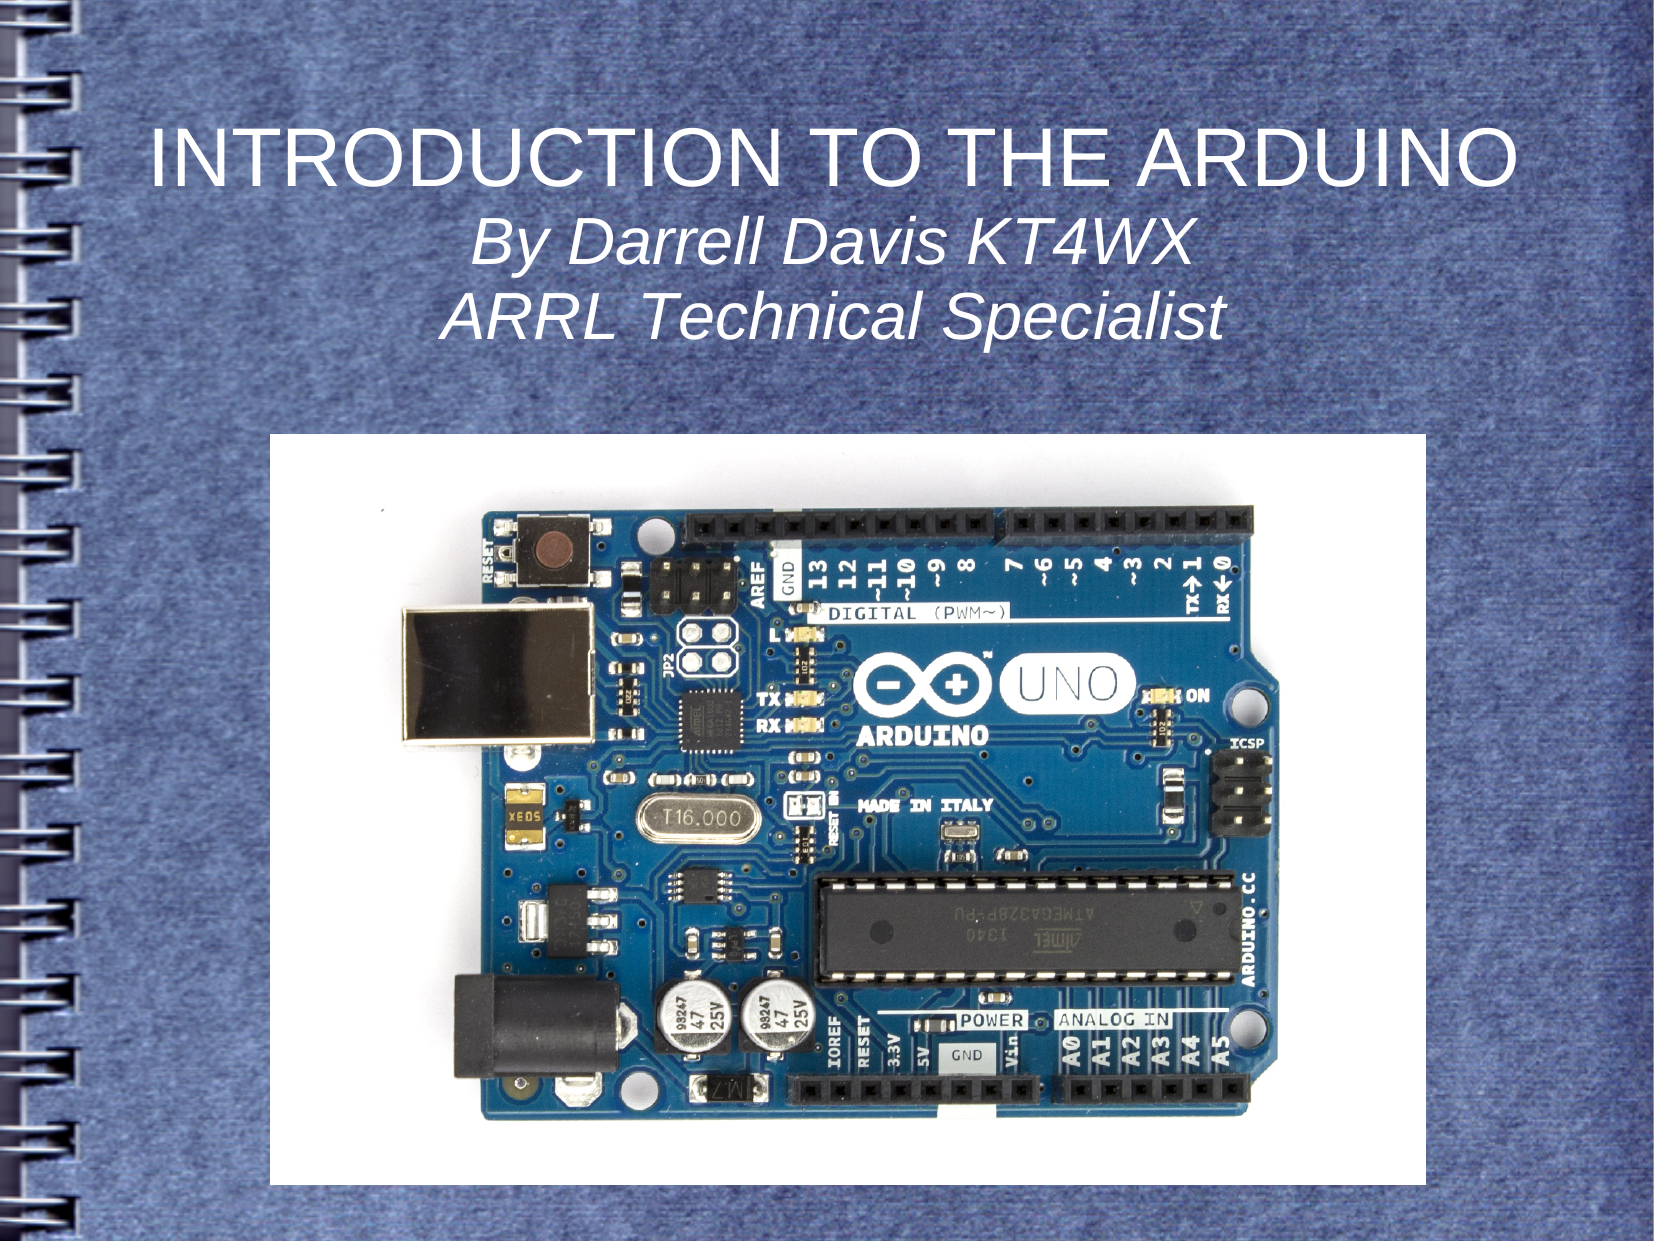

# INTRODUCTION TO THE ARDUINO
By Darrell Davis KT4WX
ARRL Technical Specialist